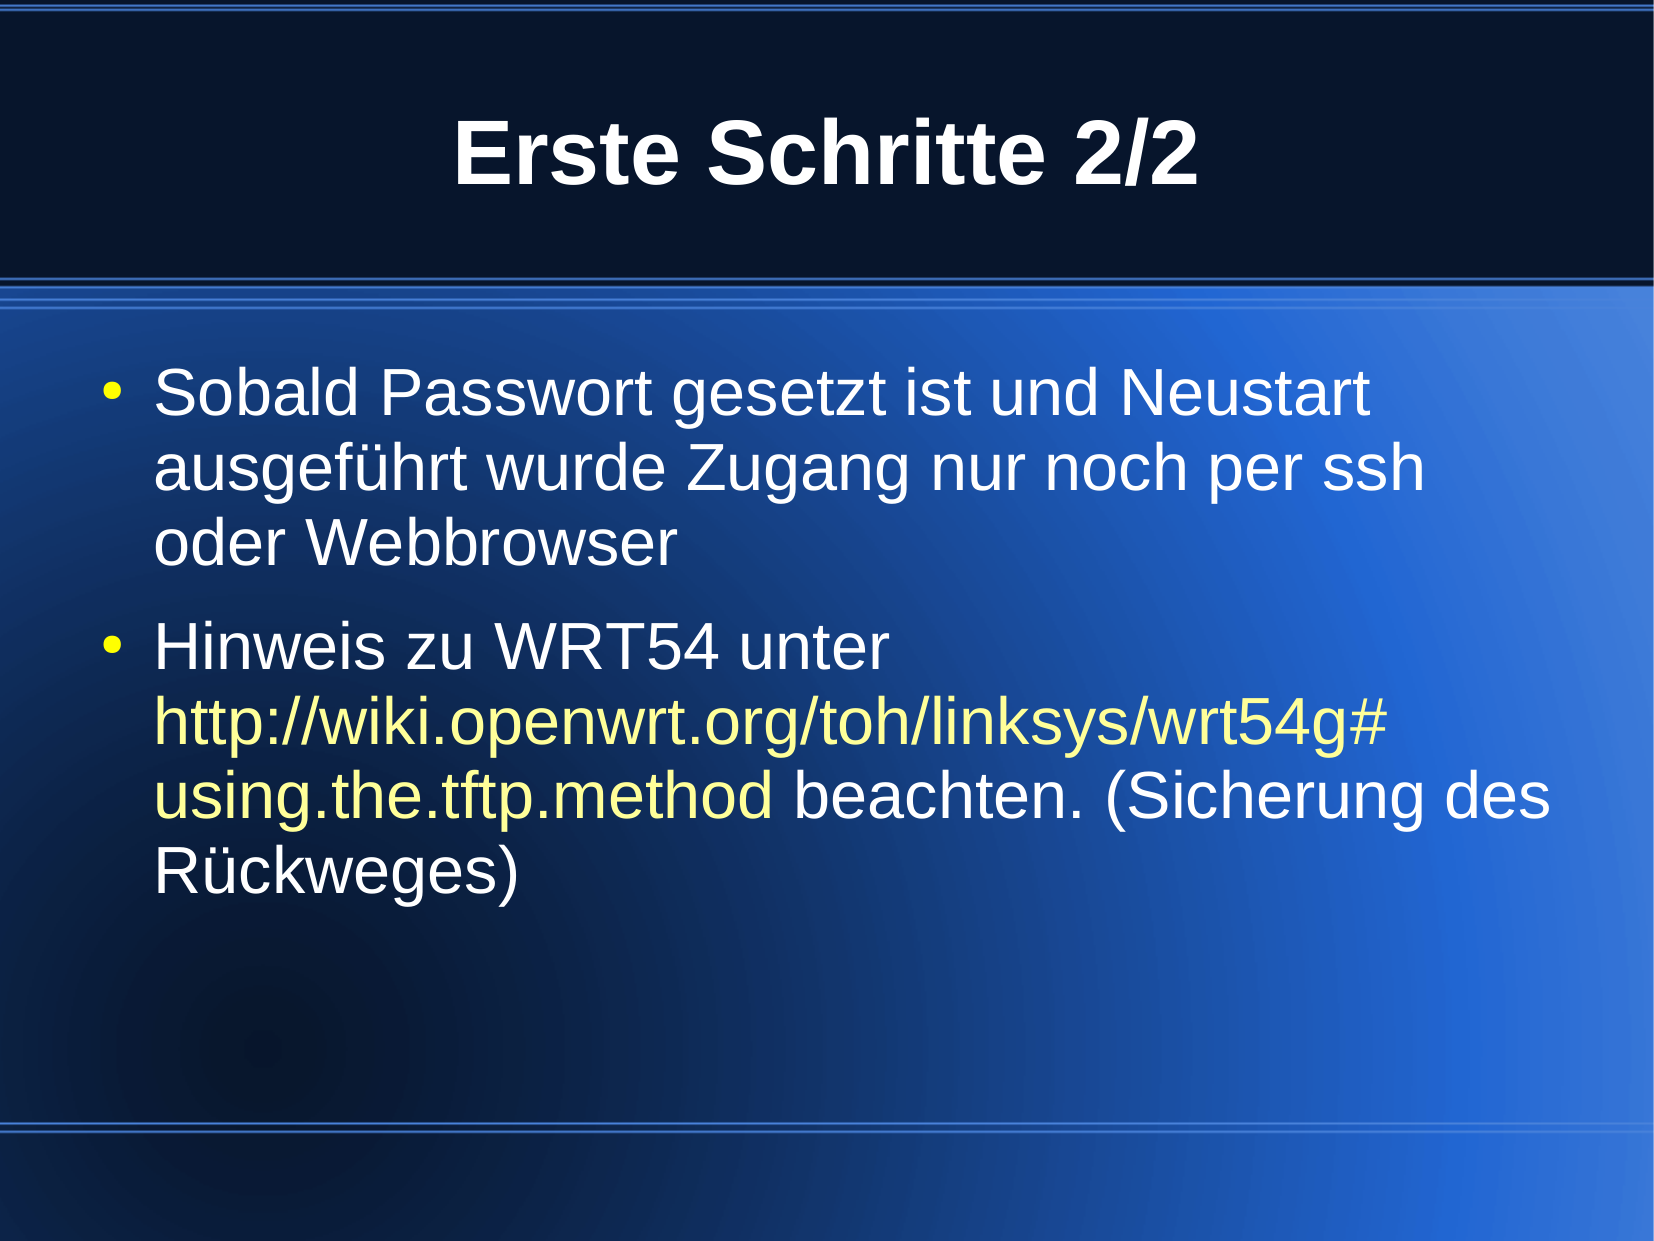

# Erste Schritte 2/2
Sobald Passwort gesetzt ist und Neustart ausgeführt wurde Zugang nur noch per ssh oder Webbrowser
Hinweis zu WRT54 unter http://wiki.openwrt.org/toh/linksys/wrt54g# using.the.tftp.method beachten. (Sicherung des Rückweges)